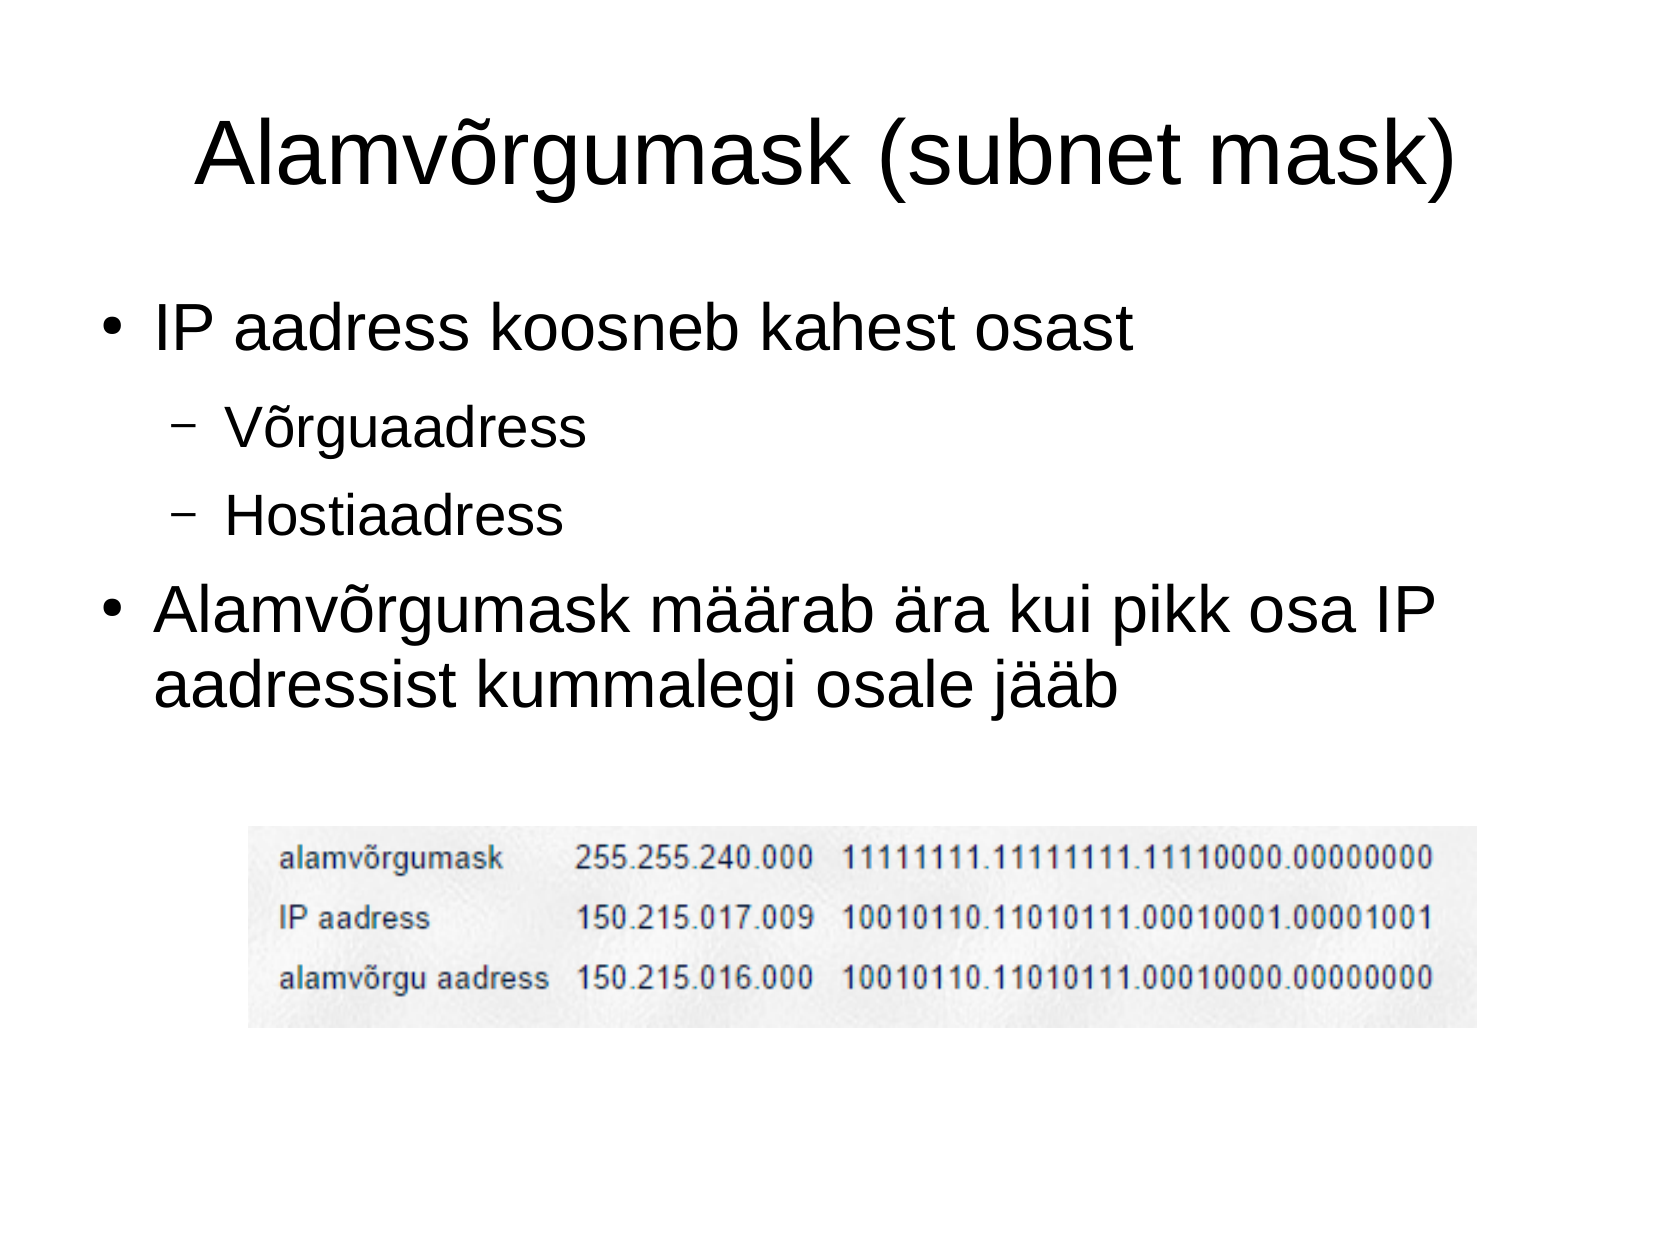

# Alamvõrgumask (subnet mask)
IP aadress koosneb kahest osast
Võrguaadress
Hostiaadress
Alamvõrgumask määrab ära kui pikk osa IP aadressist kummalegi osale jääb